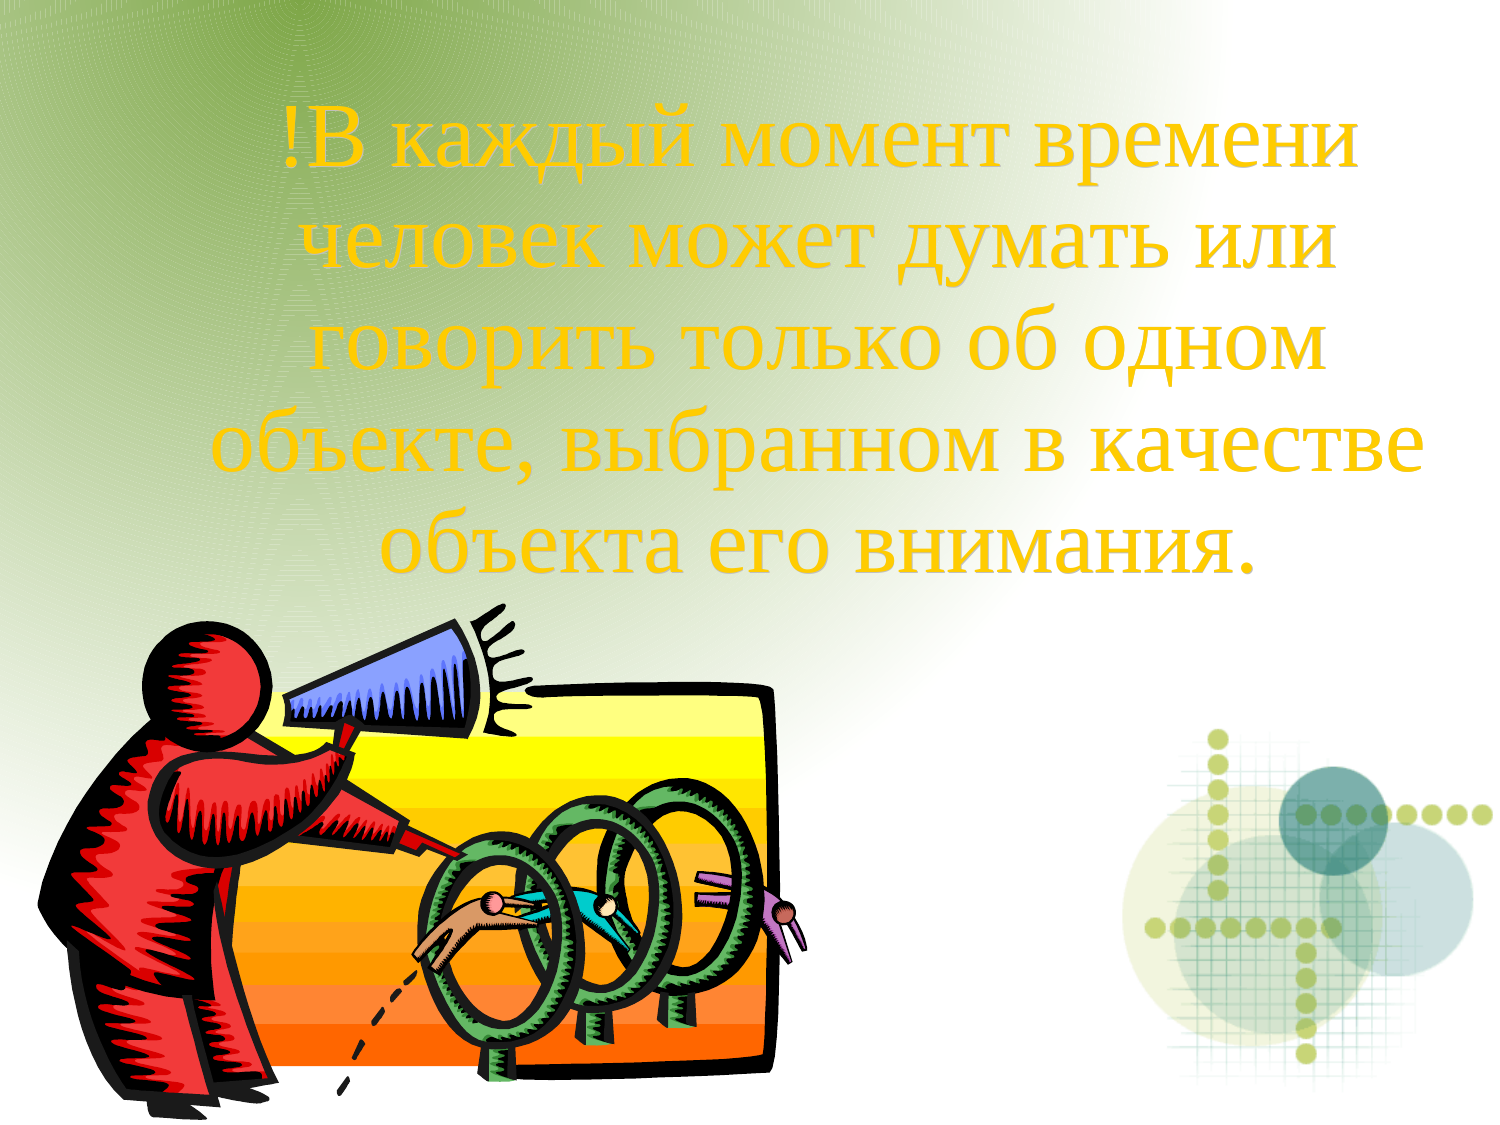

# !В каждый момент времени человек может думать или говорить только об одном объекте, выбранном в качестве объекта его внимания.